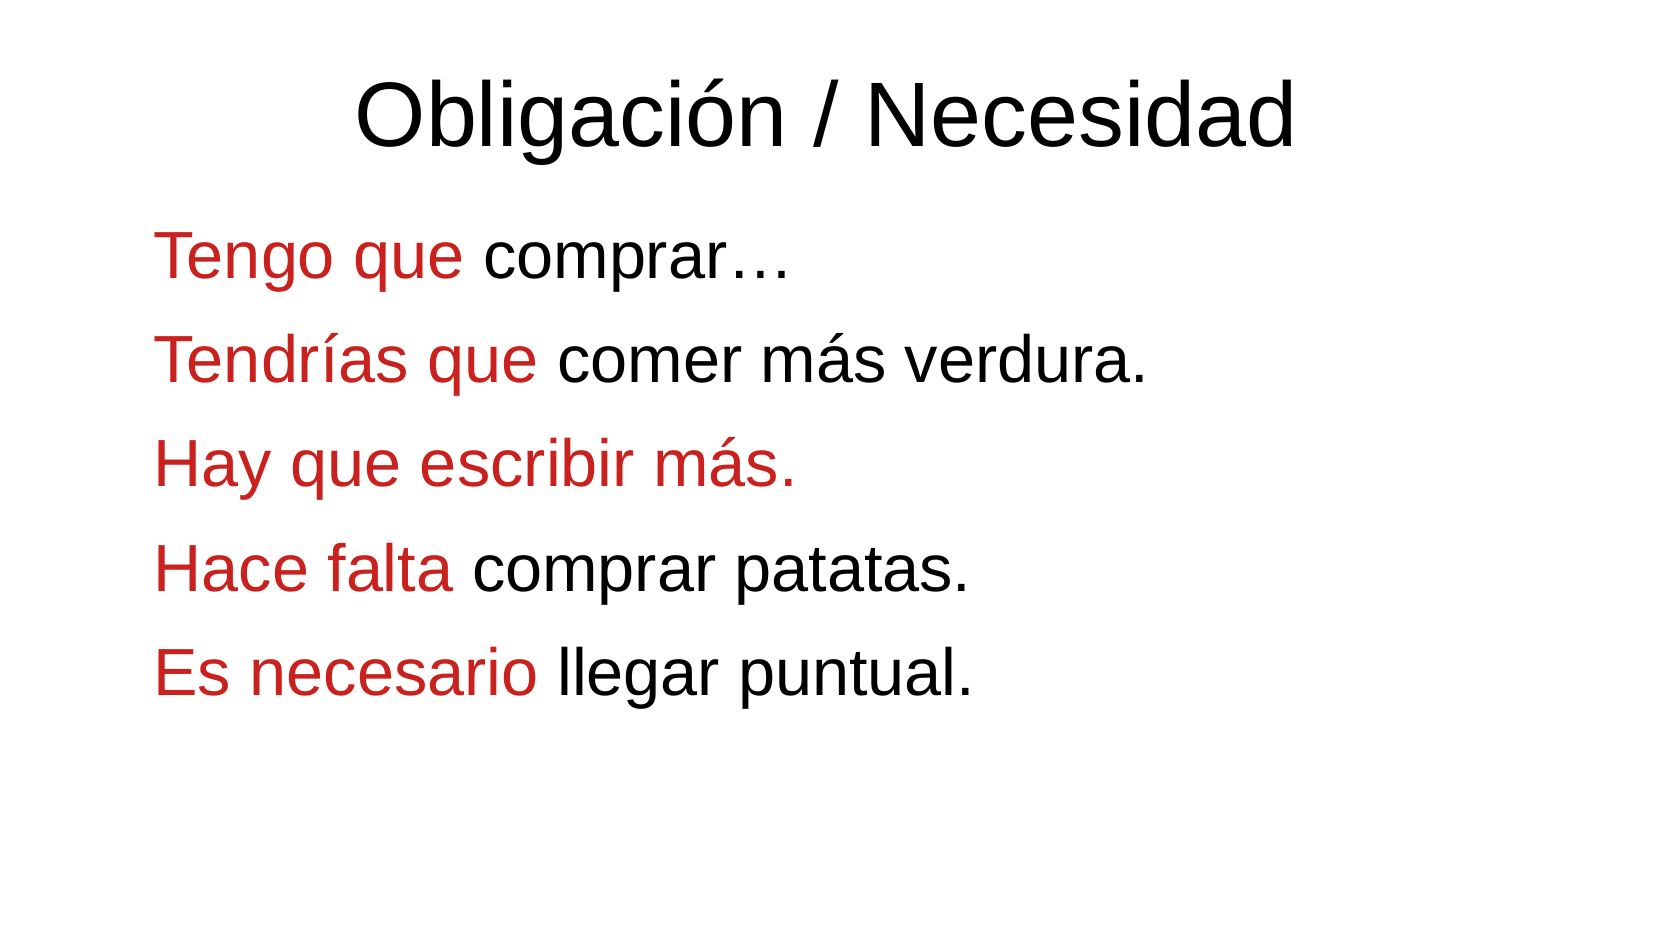

# Obligación / Necesidad
Tengo que comprar…
Tendrías que comer más verdura.
Hay que escribir más.
Hace falta comprar patatas.
Es necesario llegar puntual.